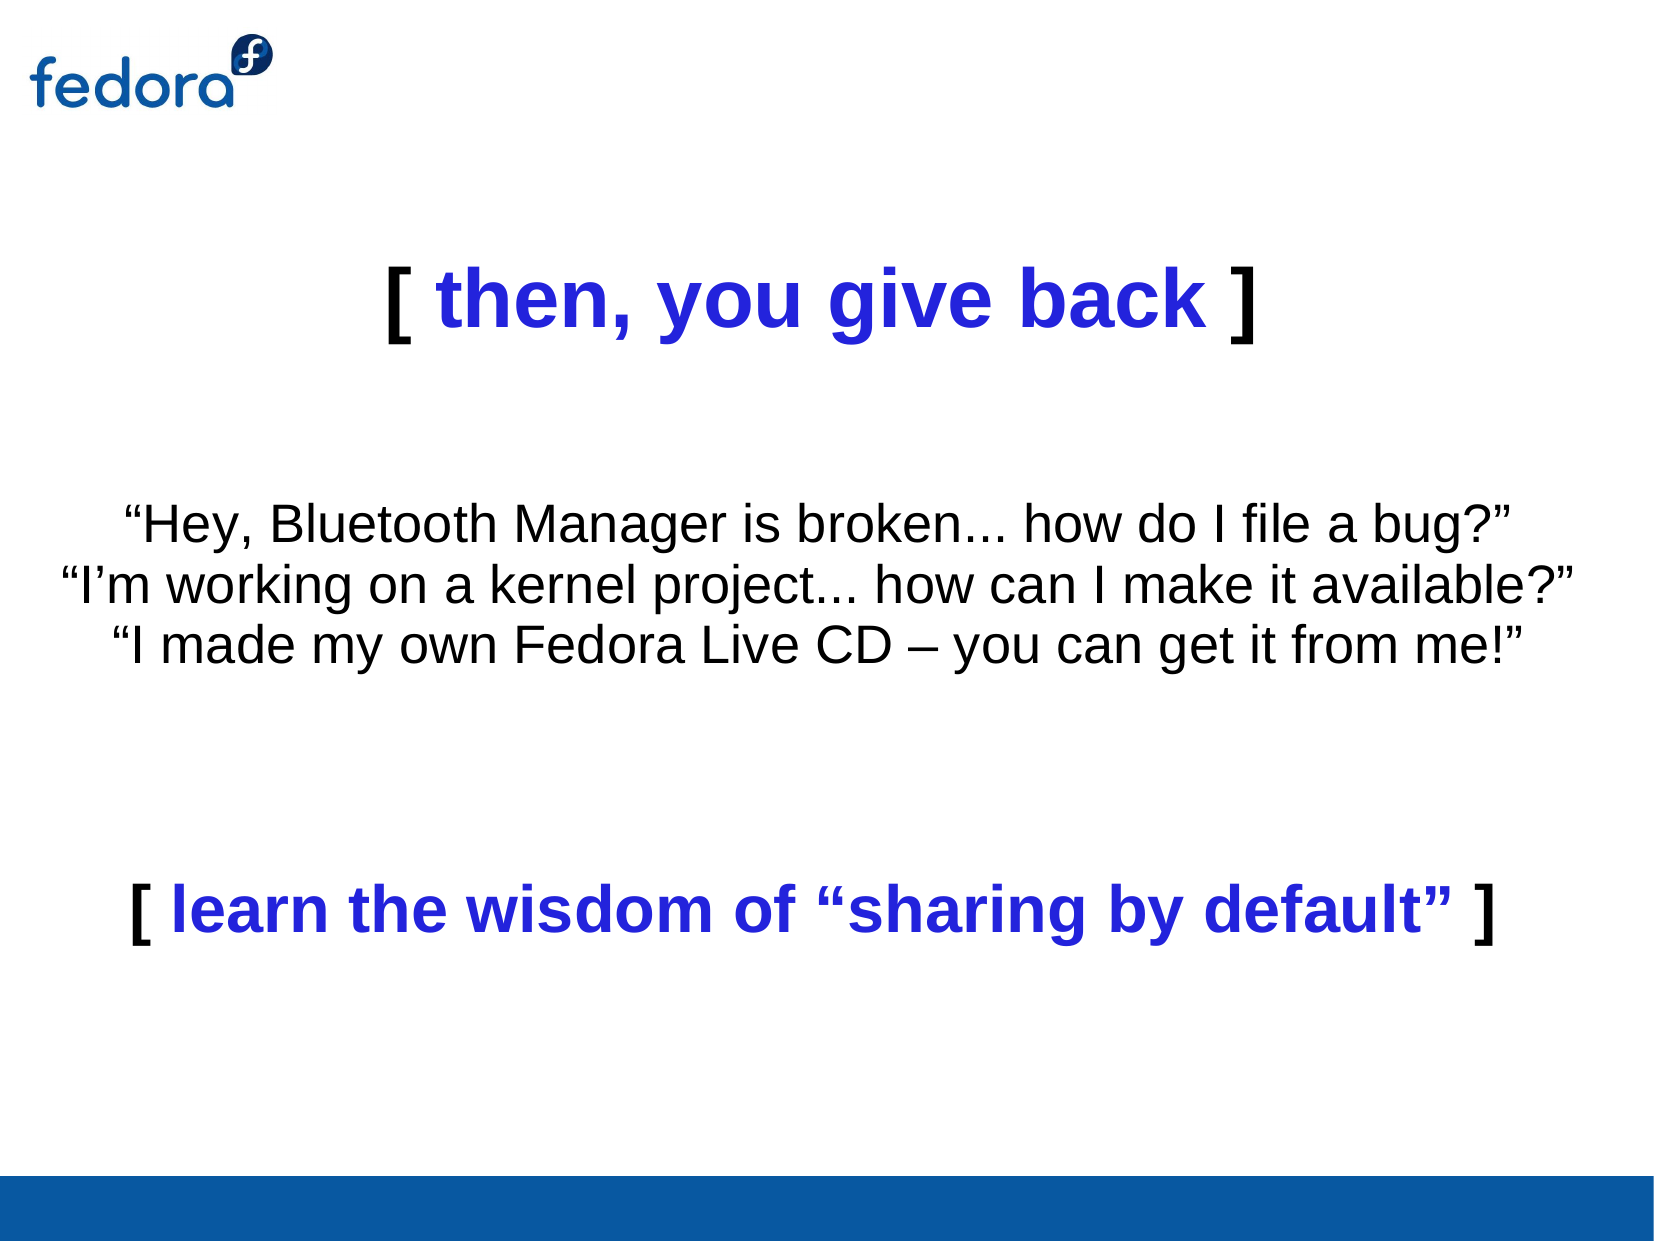

[ then, you give back ]
“Hey, Bluetooth Manager is broken... how do I file a bug?”
“I’m working on a kernel project... how can I make it available?”
“I made my own Fedora Live CD – you can get it from me!”
[ learn the wisdom of “sharing by default” ]